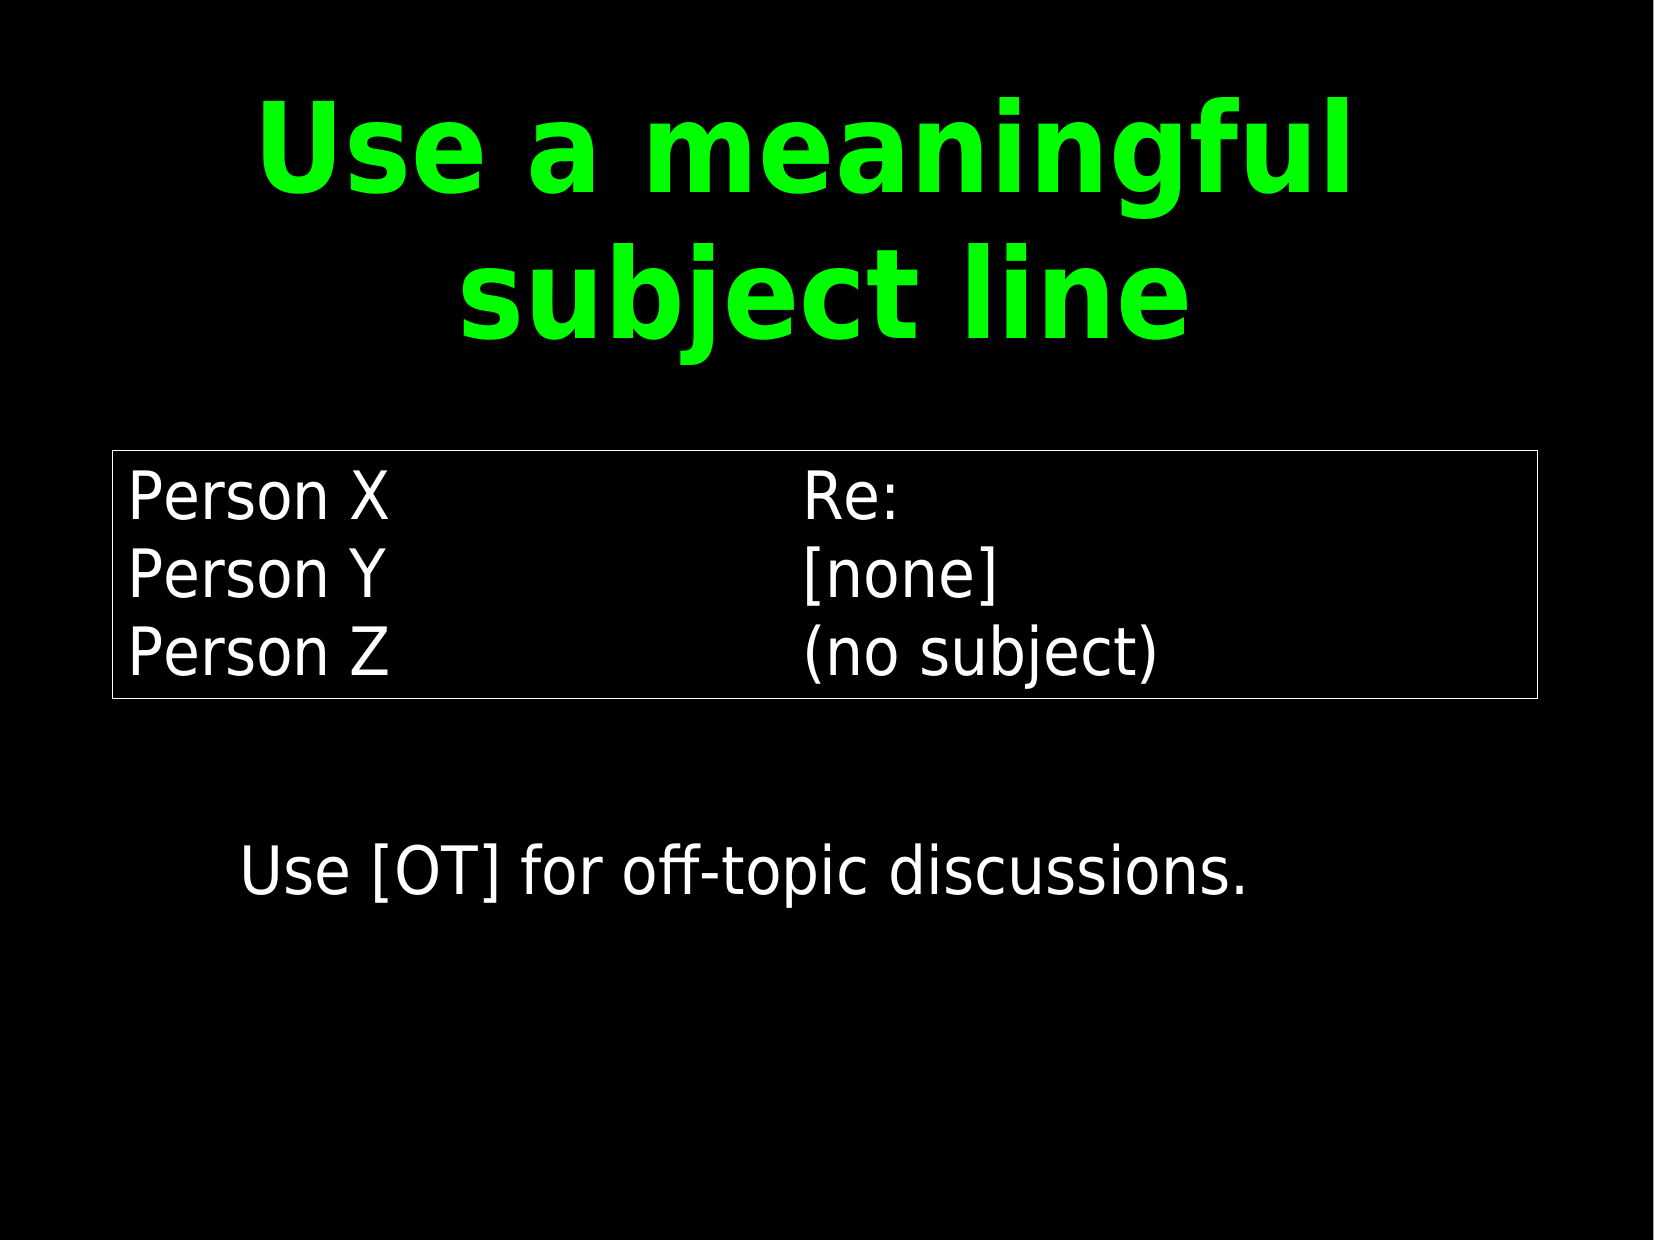

Use a meaningful
subject line
Person X						Re:
Person Y						[none]
Person Z						(no subject)
Use [OT] for off-topic discussions.